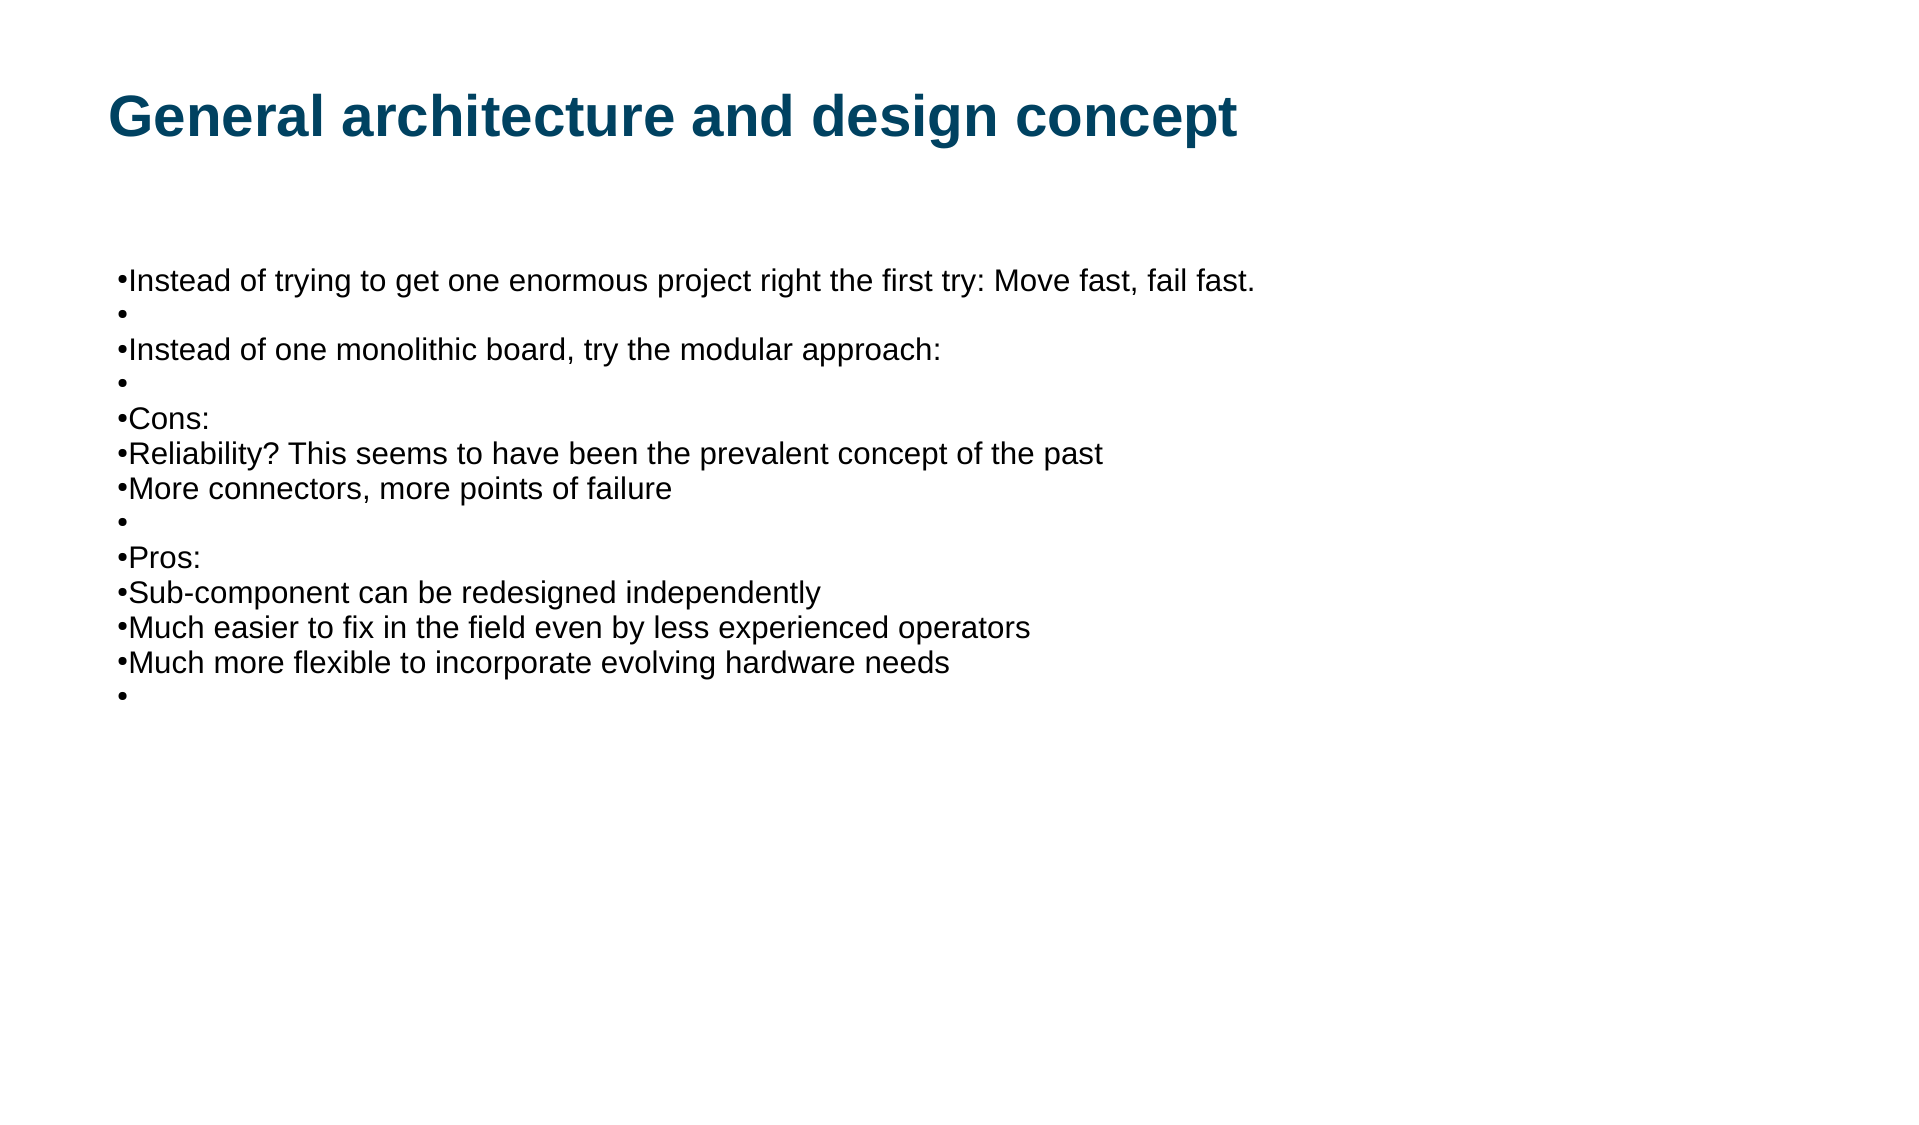

# General architecture and design concept
Instead of trying to get one enormous project right the first try: Move fast, fail fast.
Instead of one monolithic board, try the modular approach:
Cons:
Reliability? This seems to have been the prevalent concept of the past
More connectors, more points of failure
Pros:
Sub-component can be redesigned independently
Much easier to fix in the field even by less experienced operators
Much more flexible to incorporate evolving hardware needs